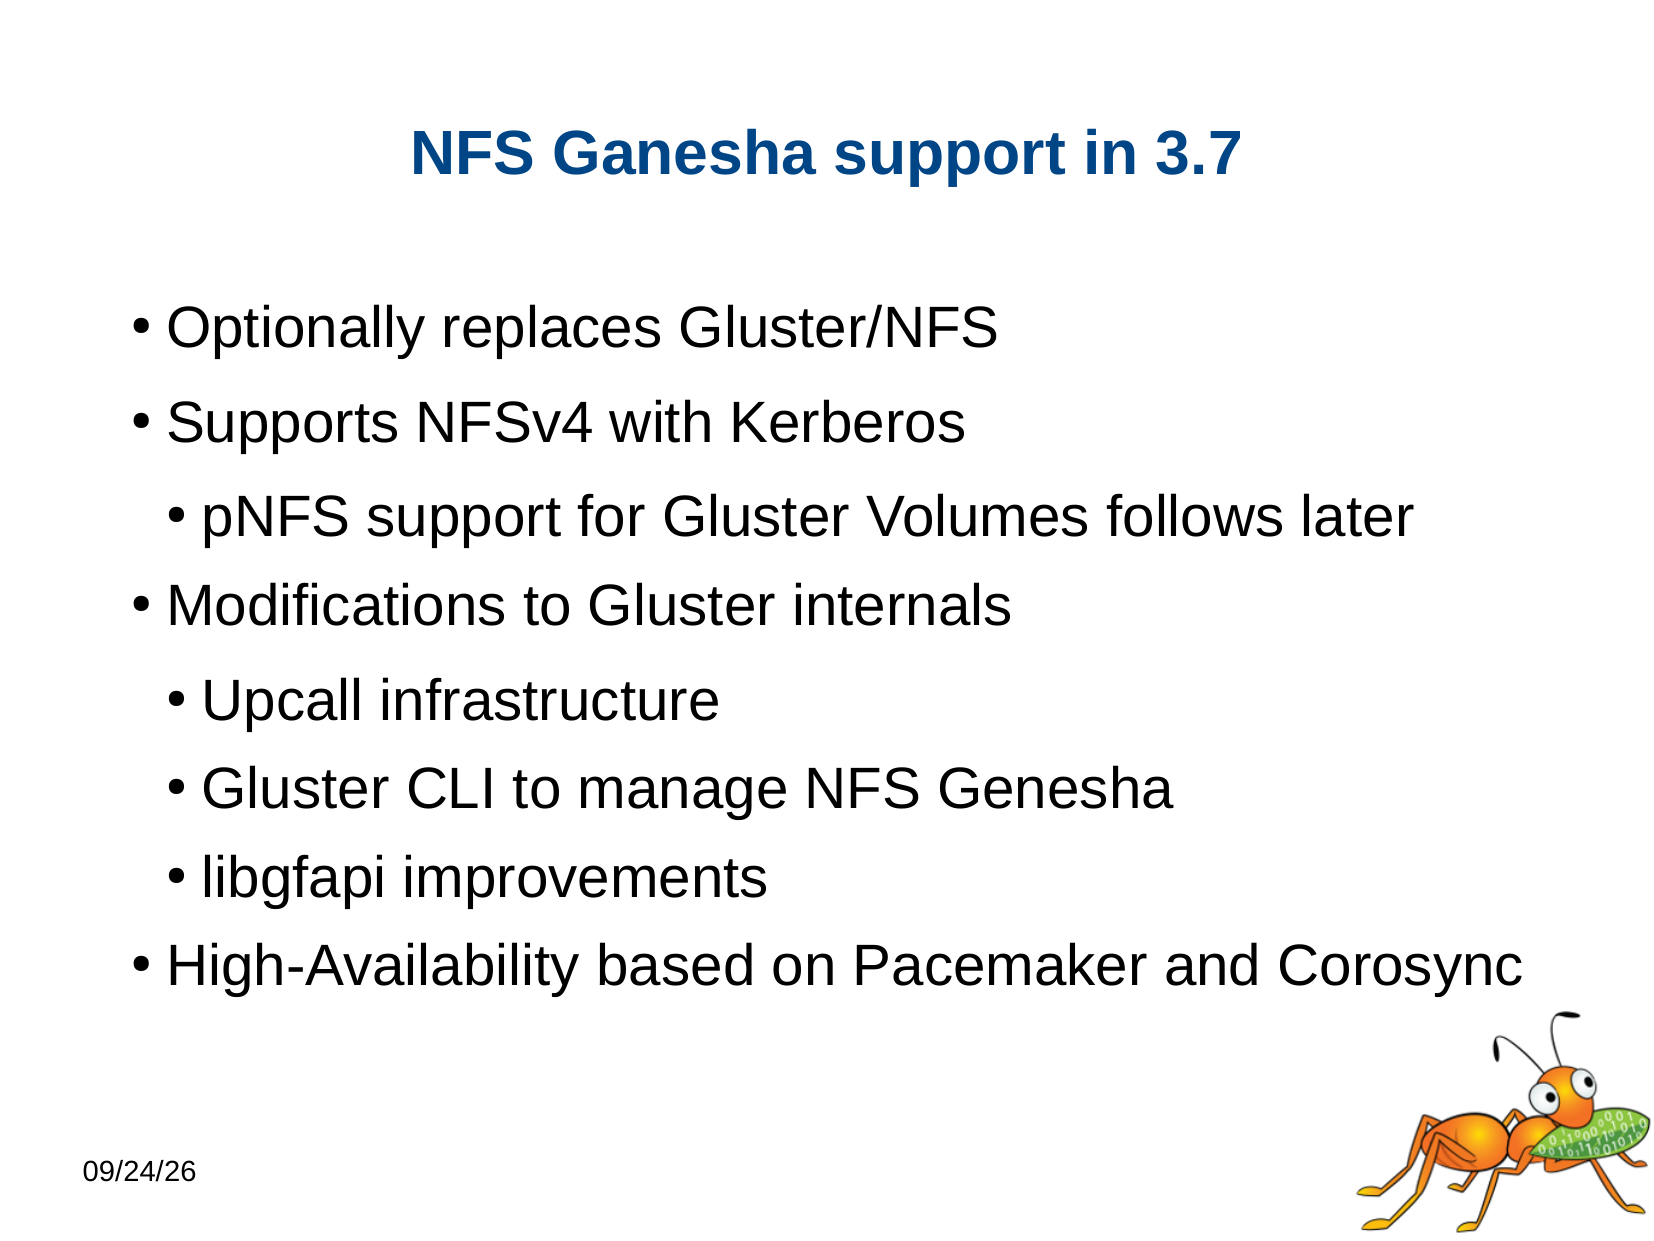

# NFS Ganesha support in 3.7
Optionally replaces Gluster/NFS
Supports NFSv4 with Kerberos
pNFS support for Gluster Volumes follows later
Modifications to Gluster internals
Upcall infrastructure
Gluster CLI to manage NFS Genesha
libgfapi improvements
High-Availability based on Pacemaker and Corosync